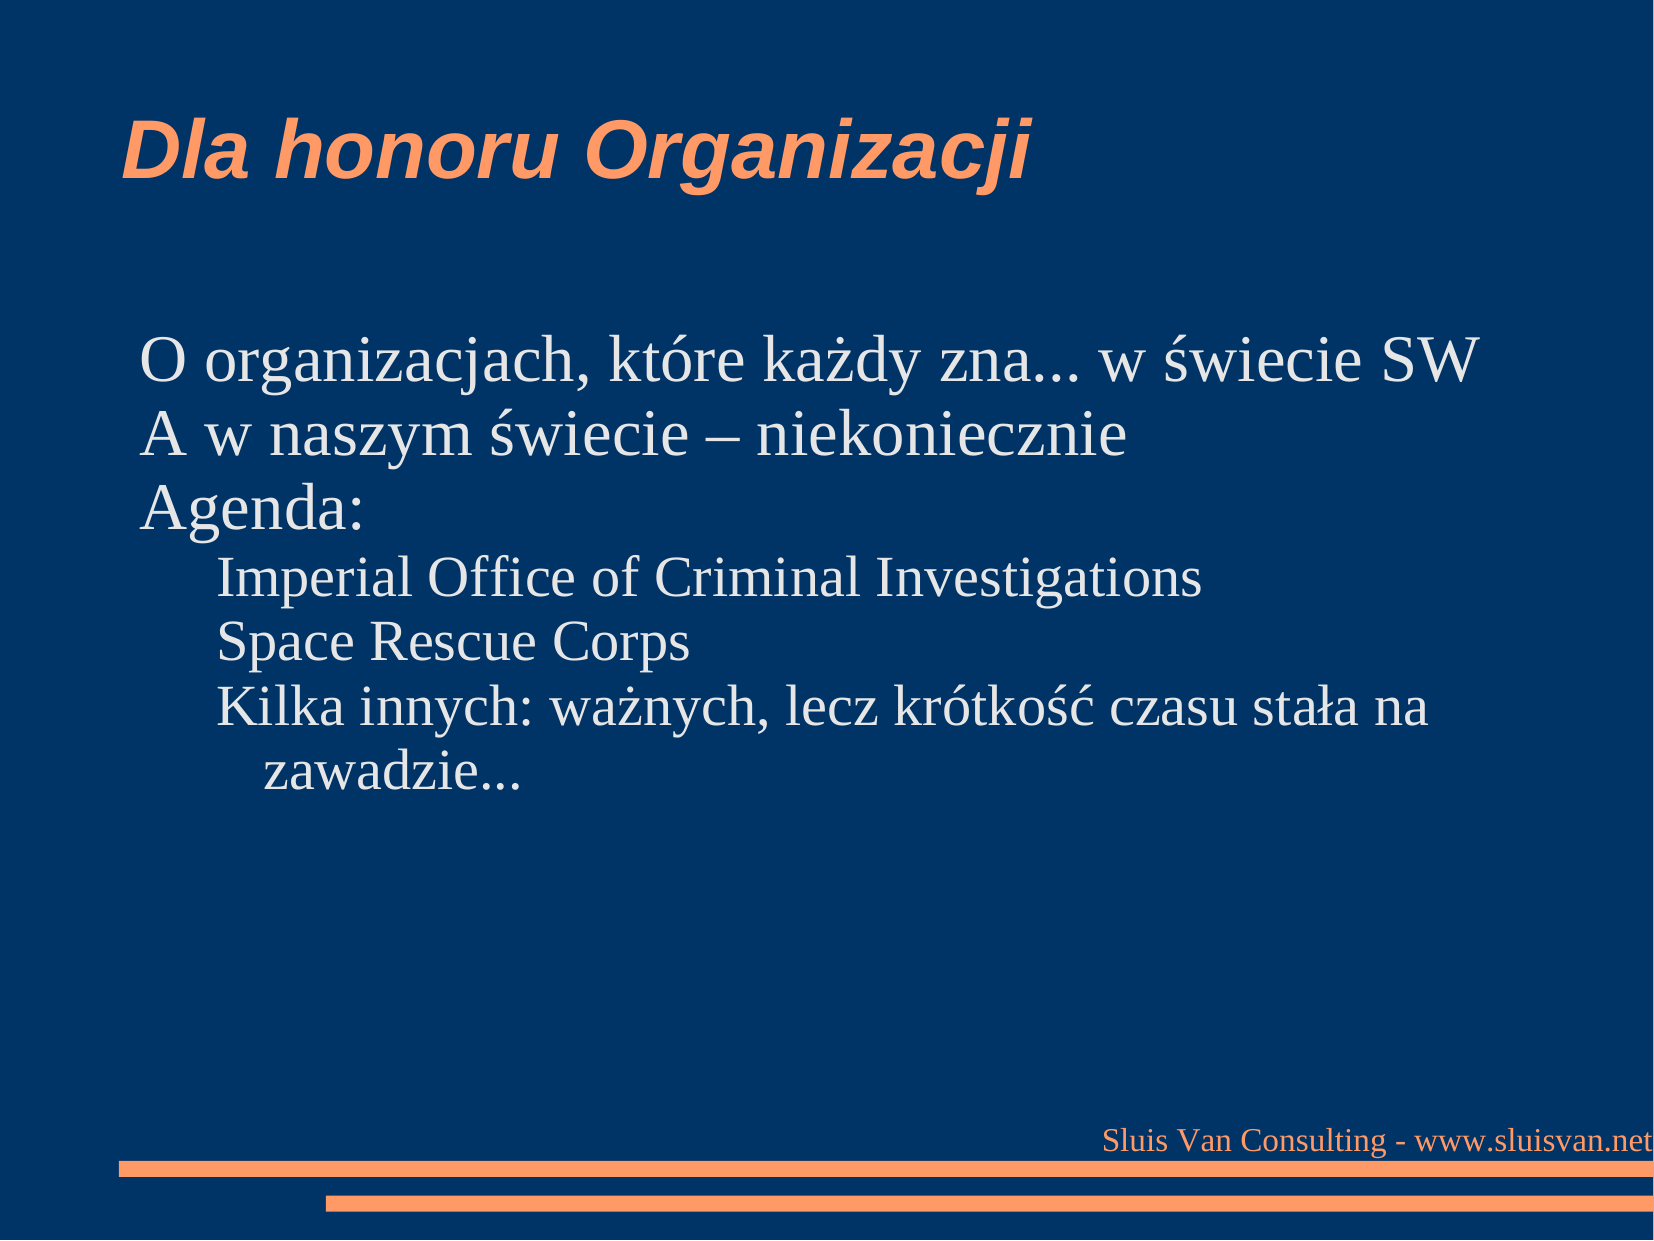

# Dla honoru Organizacji
O organizacjach, które każdy zna... w świecie SW
A w naszym świecie – niekoniecznie
Agenda:
Imperial Office of Criminal Investigations
Space Rescue Corps
Kilka innych: ważnych, lecz krótkość czasu stała na zawadzie...
Sluis Van Consulting - www.sluisvan.net